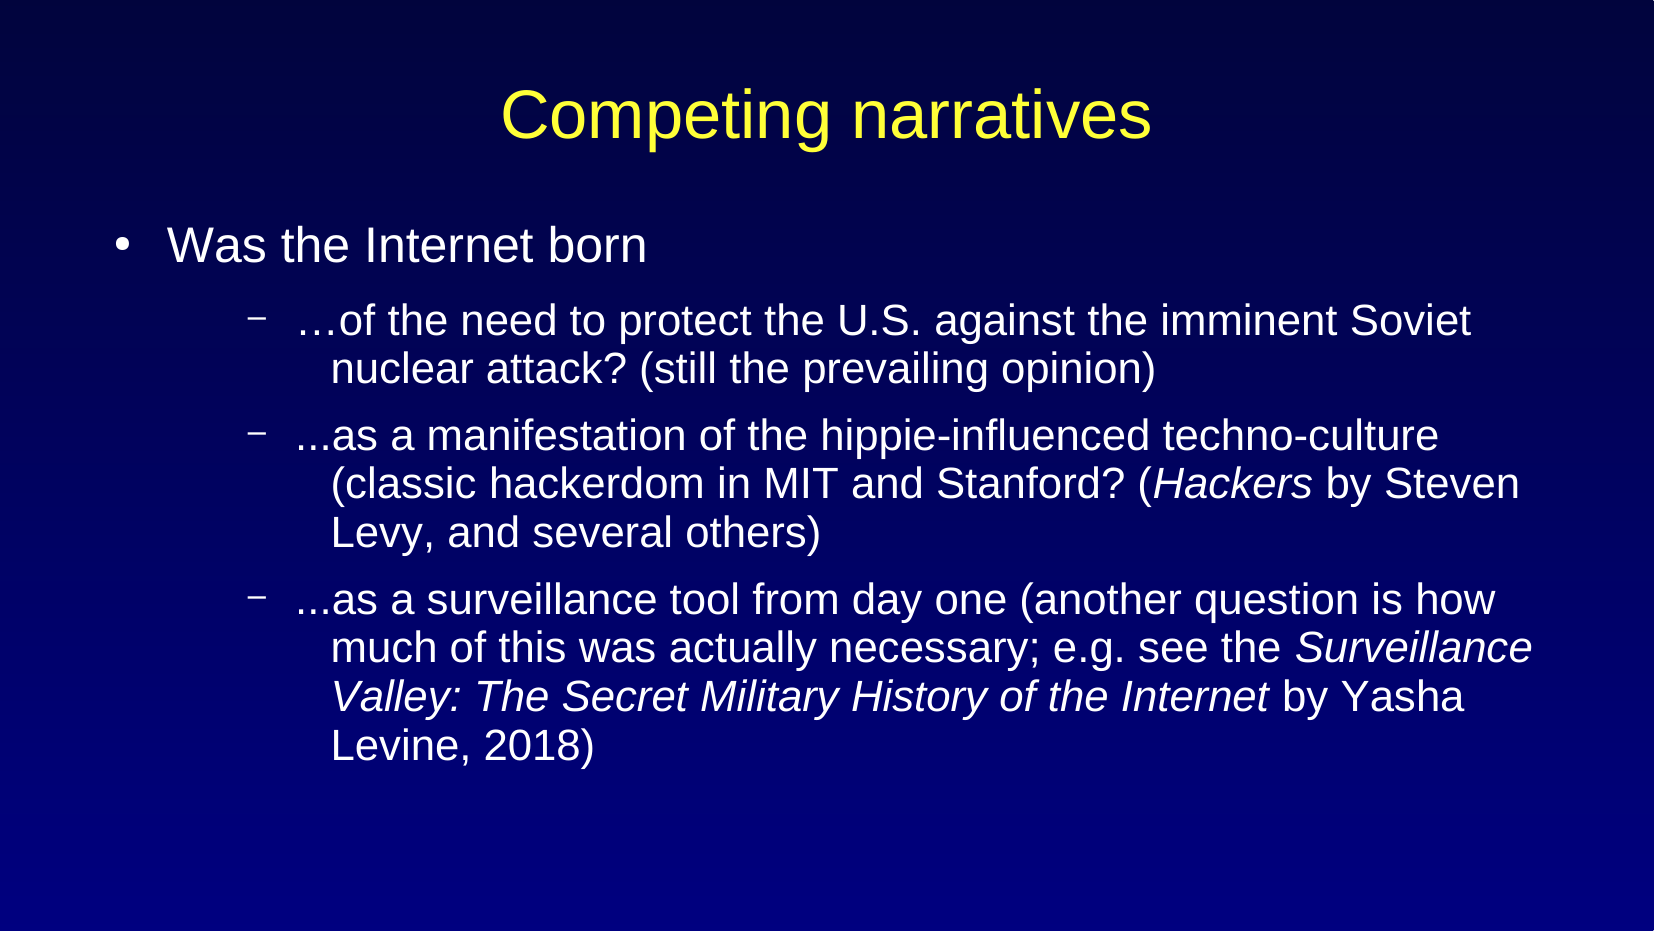

# Competing narratives
Was the Internet born
…of the need to protect the U.S. against the imminent Soviet nuclear attack? (still the prevailing opinion)
...as a manifestation of the hippie-influenced techno-culture (classic hackerdom in MIT and Stanford? (Hackers by Steven Levy, and several others)
...as a surveillance tool from day one (another question is how much of this was actually necessary; e.g. see the Surveillance Valley: The Secret Military History of the Internet by Yasha Levine, 2018)